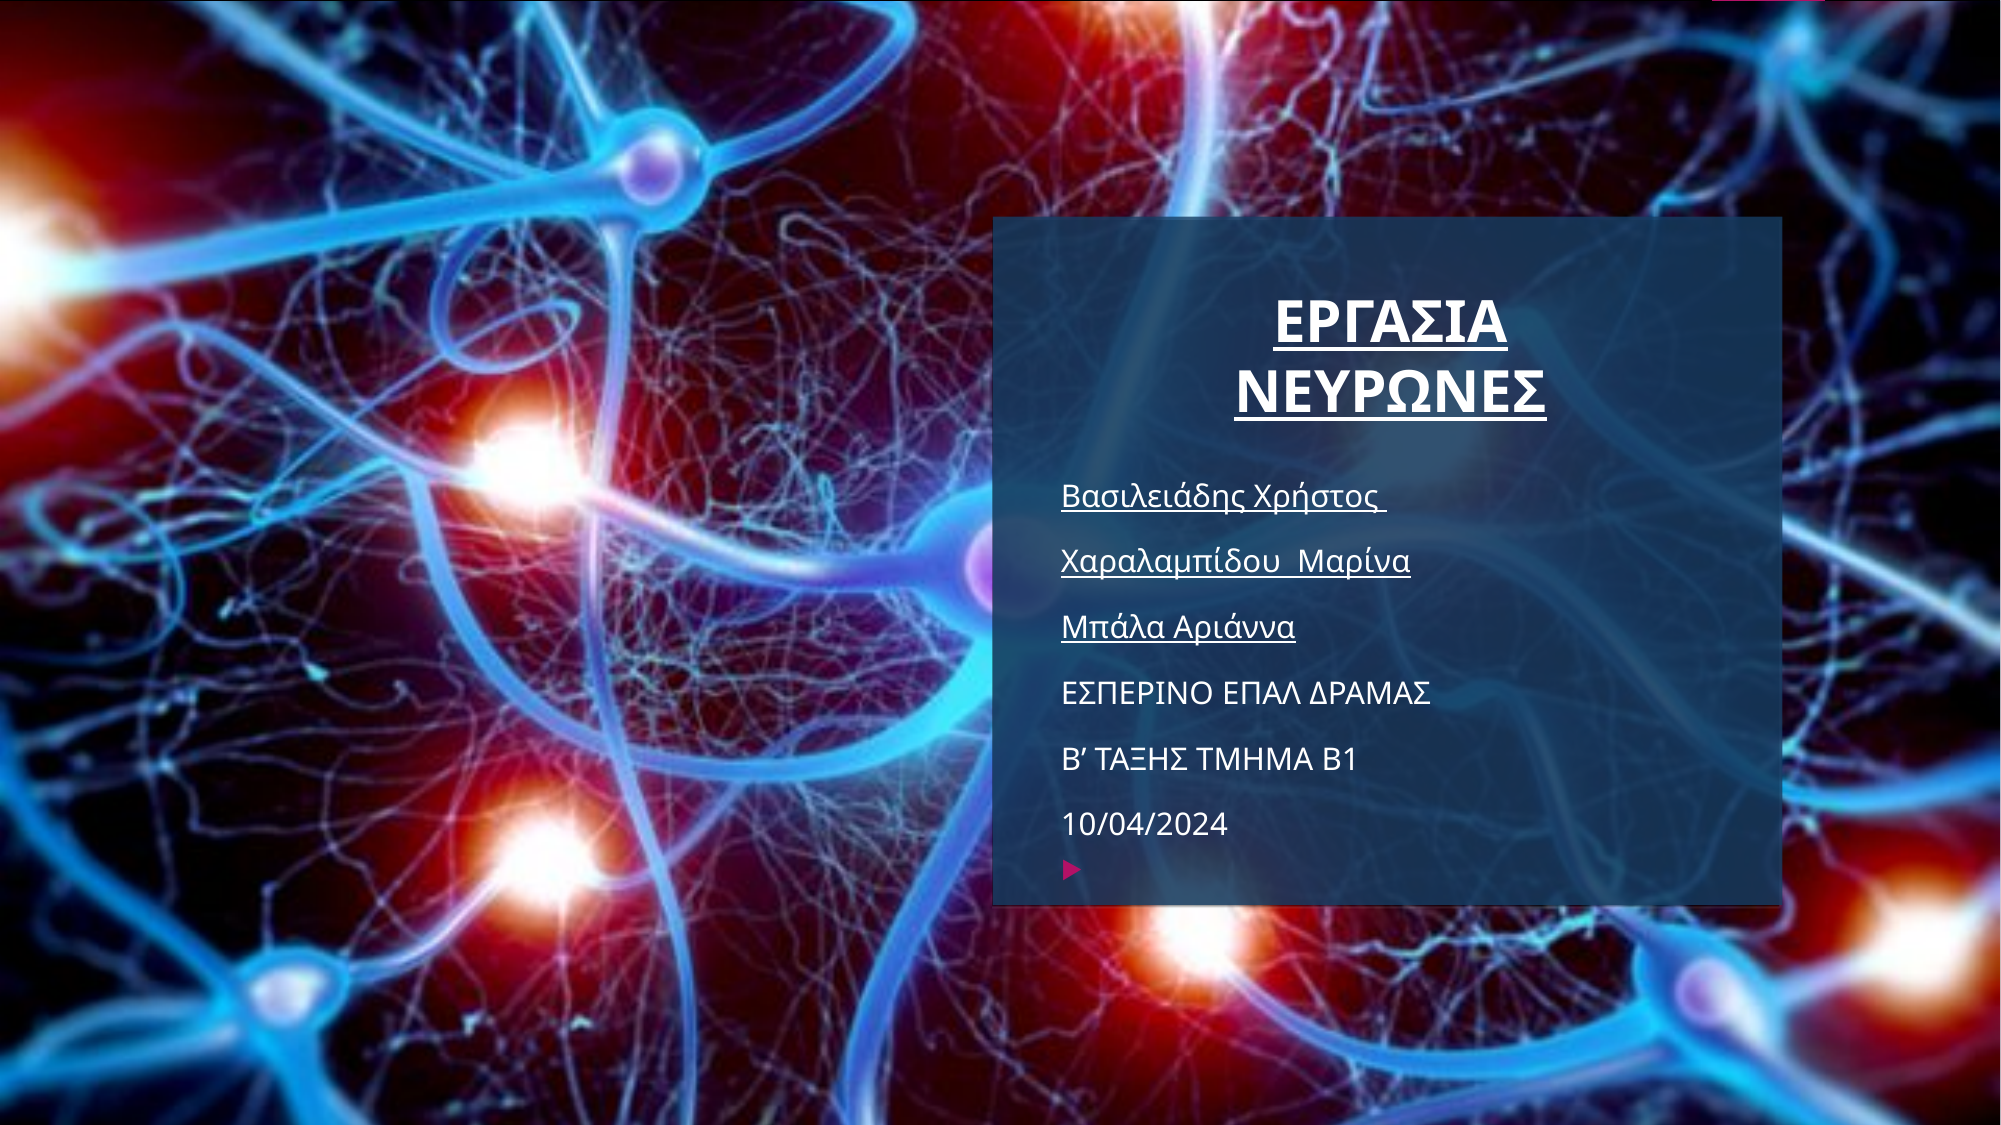

# ΕΡΓΑΣΙΑ ΝΕΥΡΩΝΕΣ
Βασιλειάδης Χρήστος
Χαραλαμπίδου Μαρίνα
Μπάλα Αριάννα
ΕΣΠΕΡΙΝΟ ΕΠΑΛ ΔΡΑΜΑΣ
Β’ ΤΑΞΗΣ ΤΜΗΜΑ Β1
10/04/2024